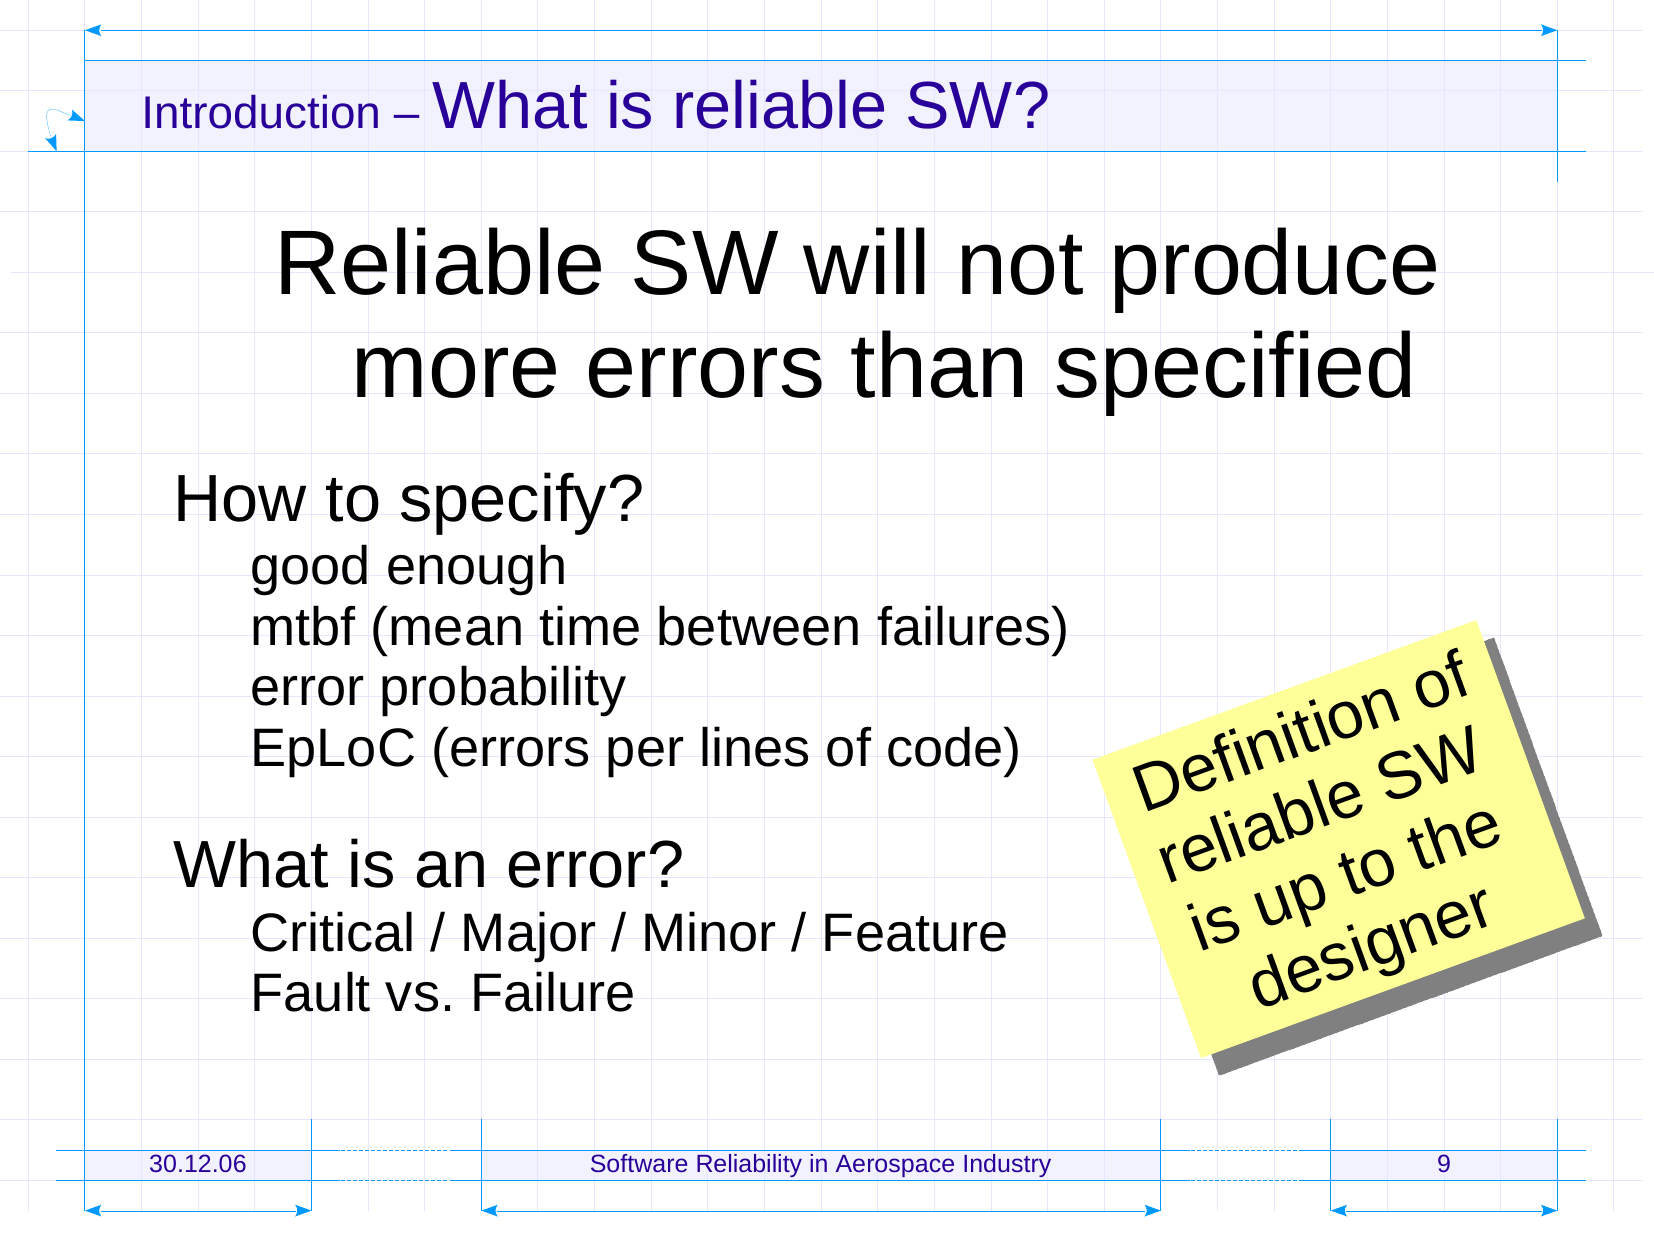

# Introduction – What is reliable SW?
Reliable SW will not produce more errors than specified
How to specify?
good enough
mtbf (mean time between failures)
error probability
EpLoC (errors per lines of code)
 Definition of reliable SW
is up to the designer
What is an error?
Critical / Major / Minor / Feature
Fault vs. Failure
30.12.06
Software Reliability in Aerospace Industry
9